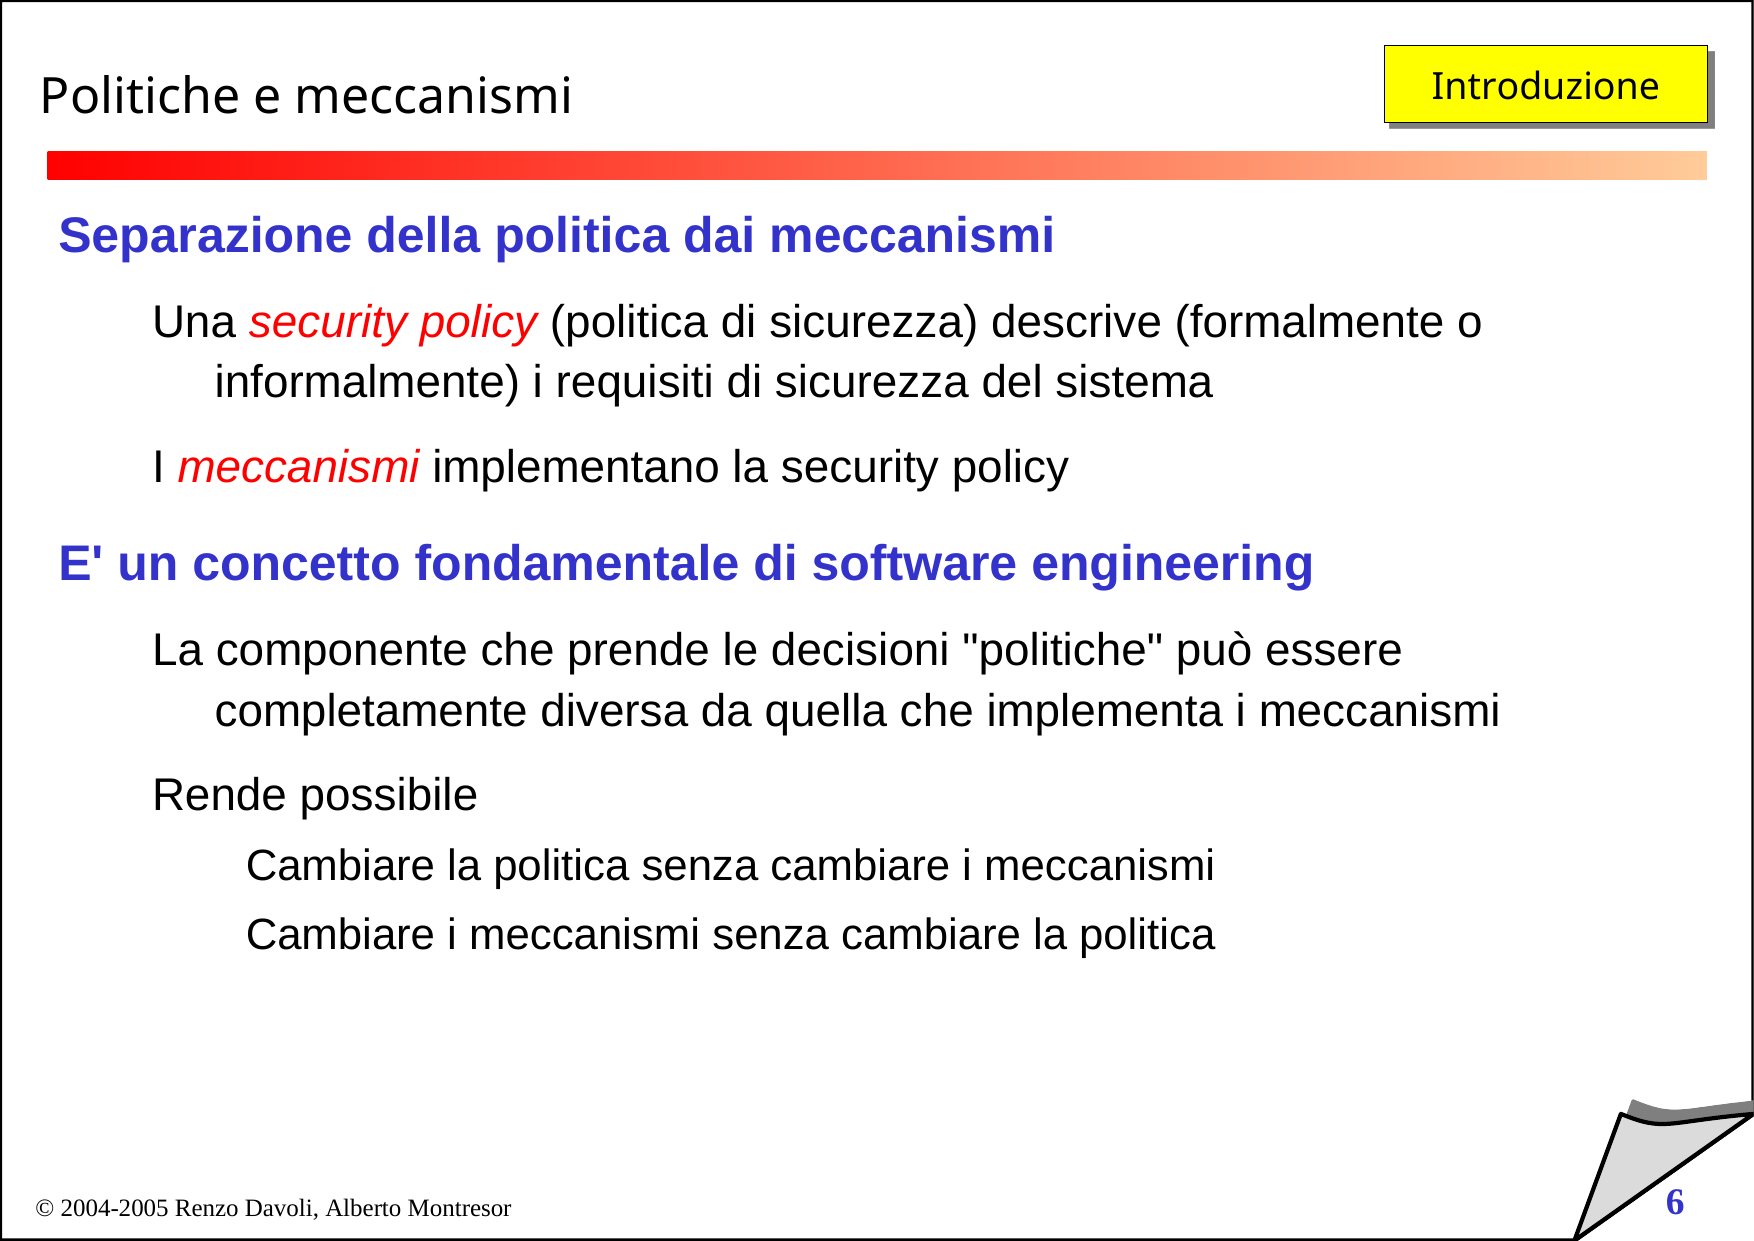

Introduzione
# Politiche e meccanismi
Separazione della politica dai meccanismi
Una security policy (politica di sicurezza) descrive (formalmente o informalmente) i requisiti di sicurezza del sistema
I meccanismi implementano la security policy
E' un concetto fondamentale di software engineering
La componente che prende le decisioni "politiche" può essere
completamente diversa da quella che implementa i meccanismi
Rende possibile
Cambiare la politica senza cambiare i meccanismi
Cambiare i meccanismi senza cambiare la politica